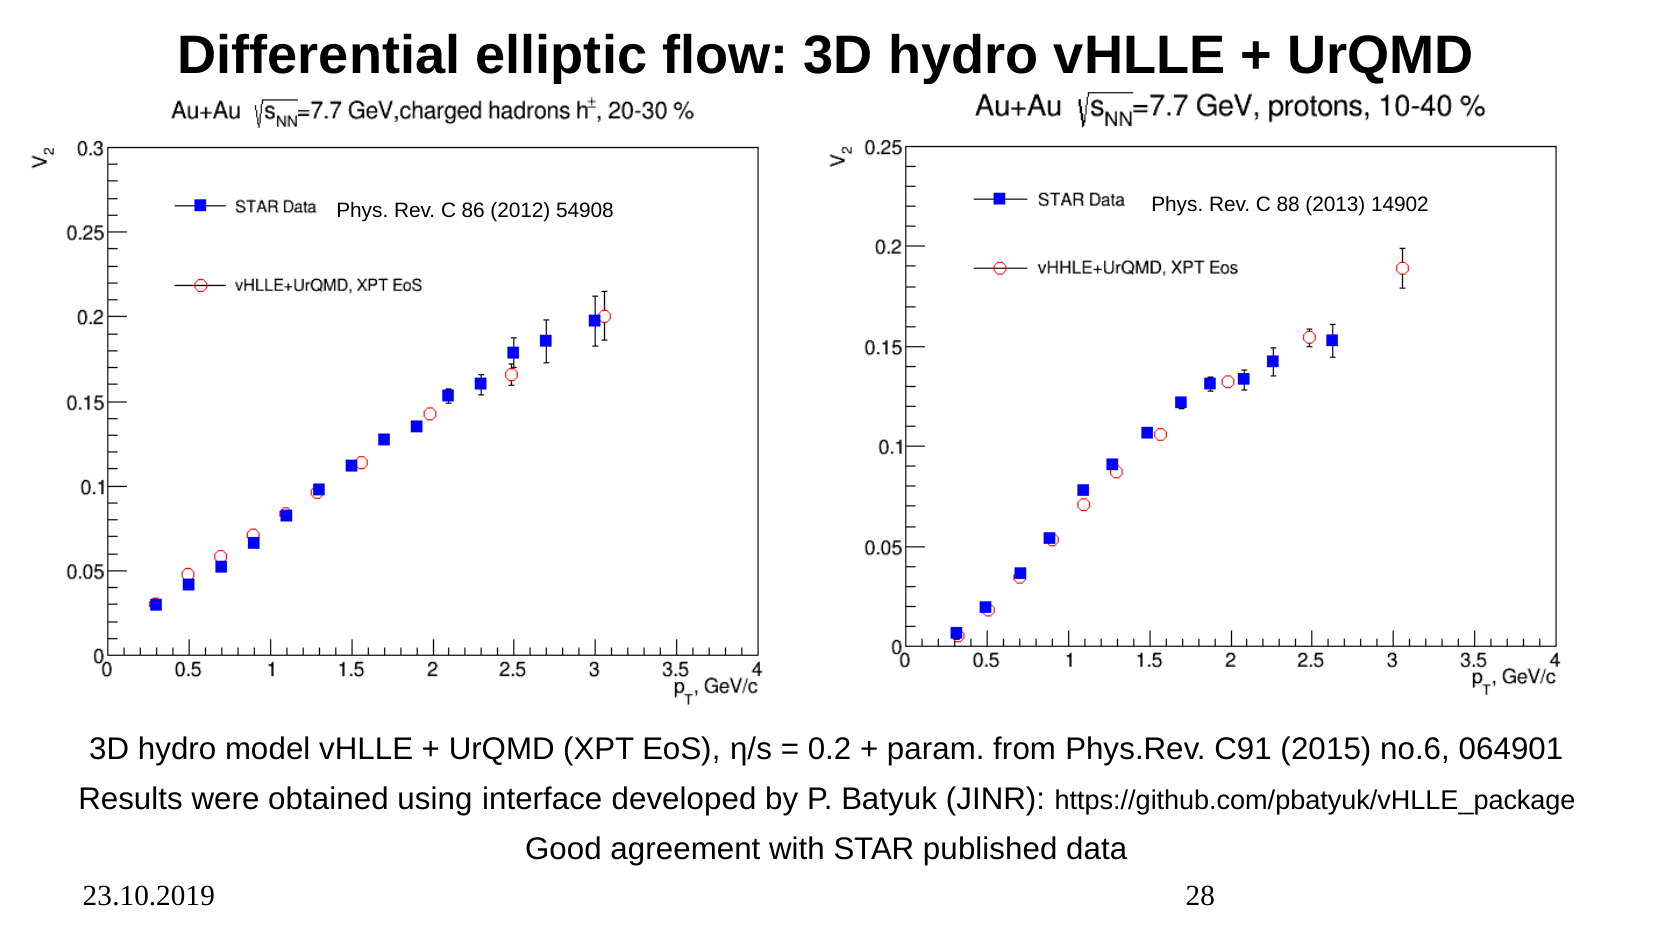

# Differential elliptic flow: 3D hydro vHLLE + UrQMD
Phys. Rev. C 88 (2013) 14902
Phys. Rev. C 86 (2012) 54908
3D hydro model vHLLE + UrQMD (XPT EoS), η/s = 0.2 + param. from Phys.Rev. C91 (2015) no.6, 064901
Results were obtained using interface developed by P. Batyuk (JINR): https://github.com/pbatyuk/vHLLE_package
Good agreement with STAR published data
23.10.2019